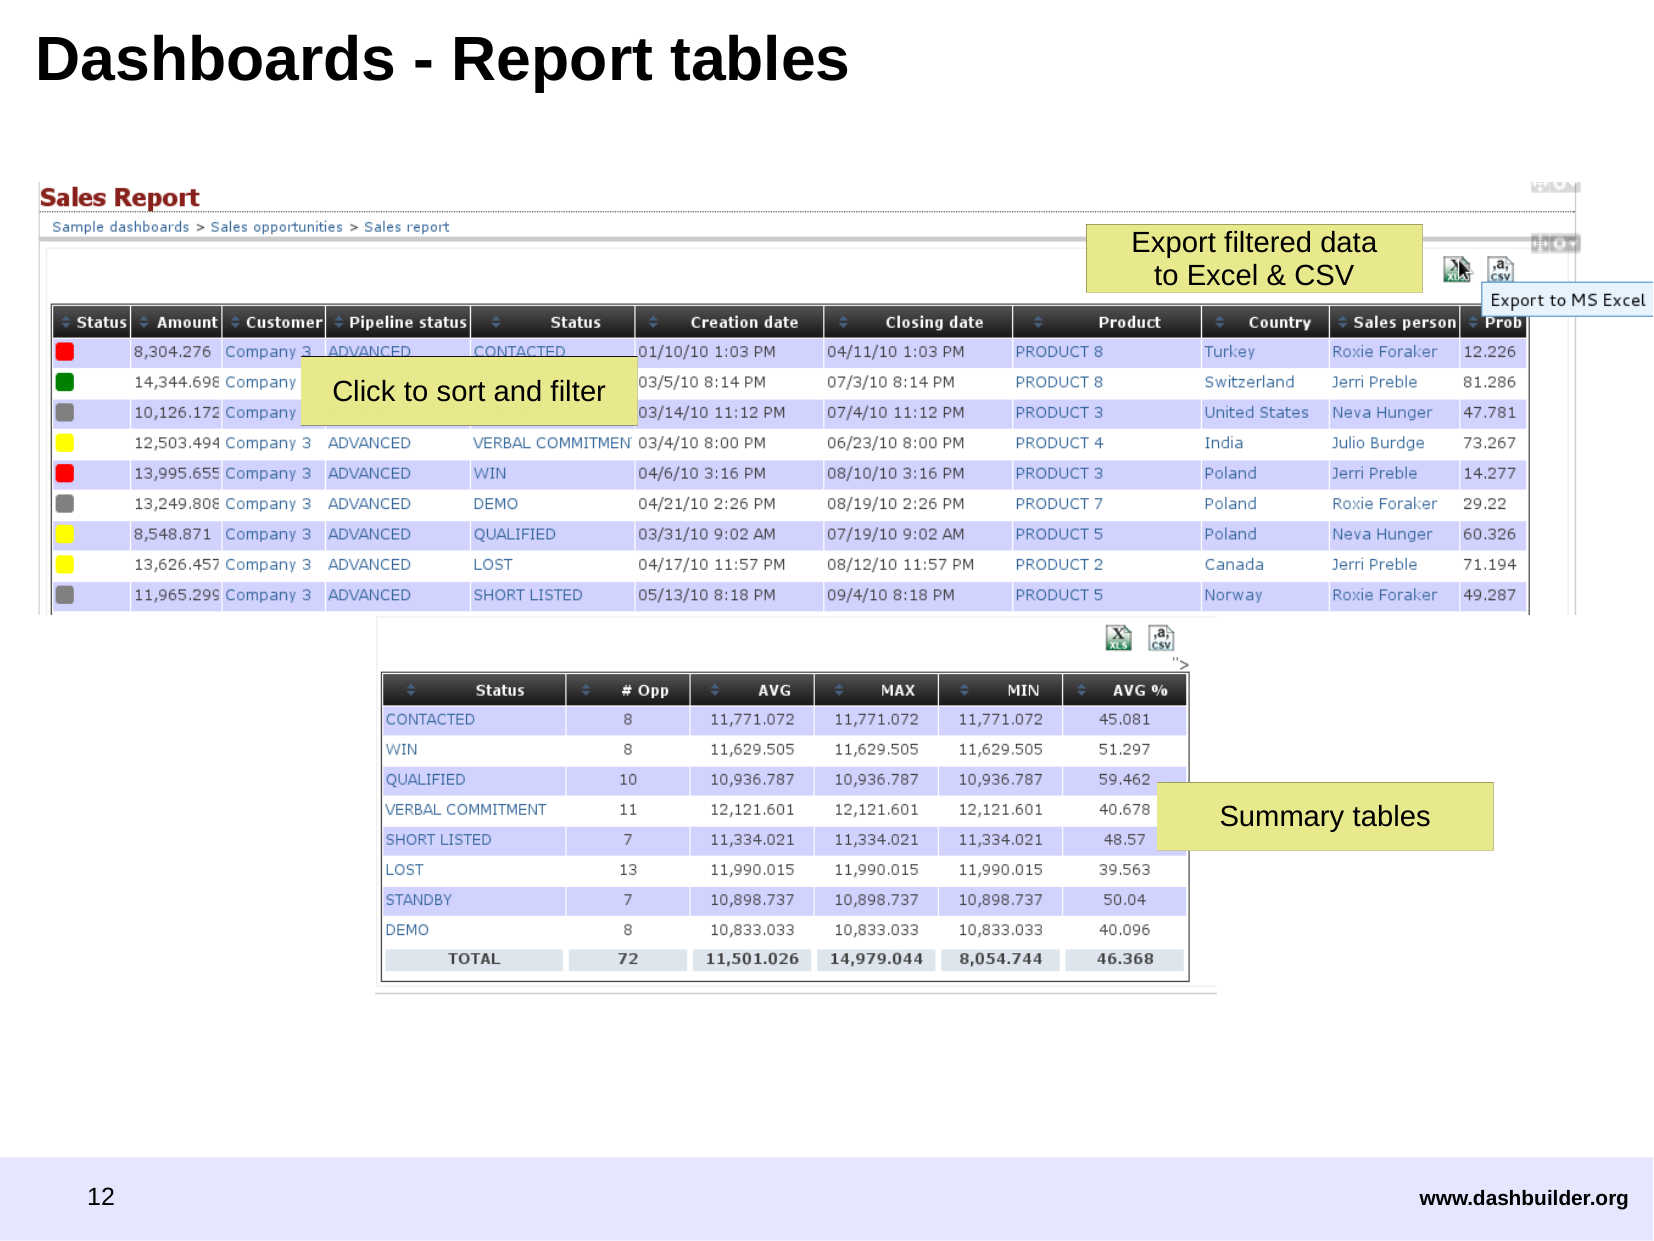

# Dashboards - Report tables
Export filtered data to Excel & CSV
Click to sort and filter
Summary tables